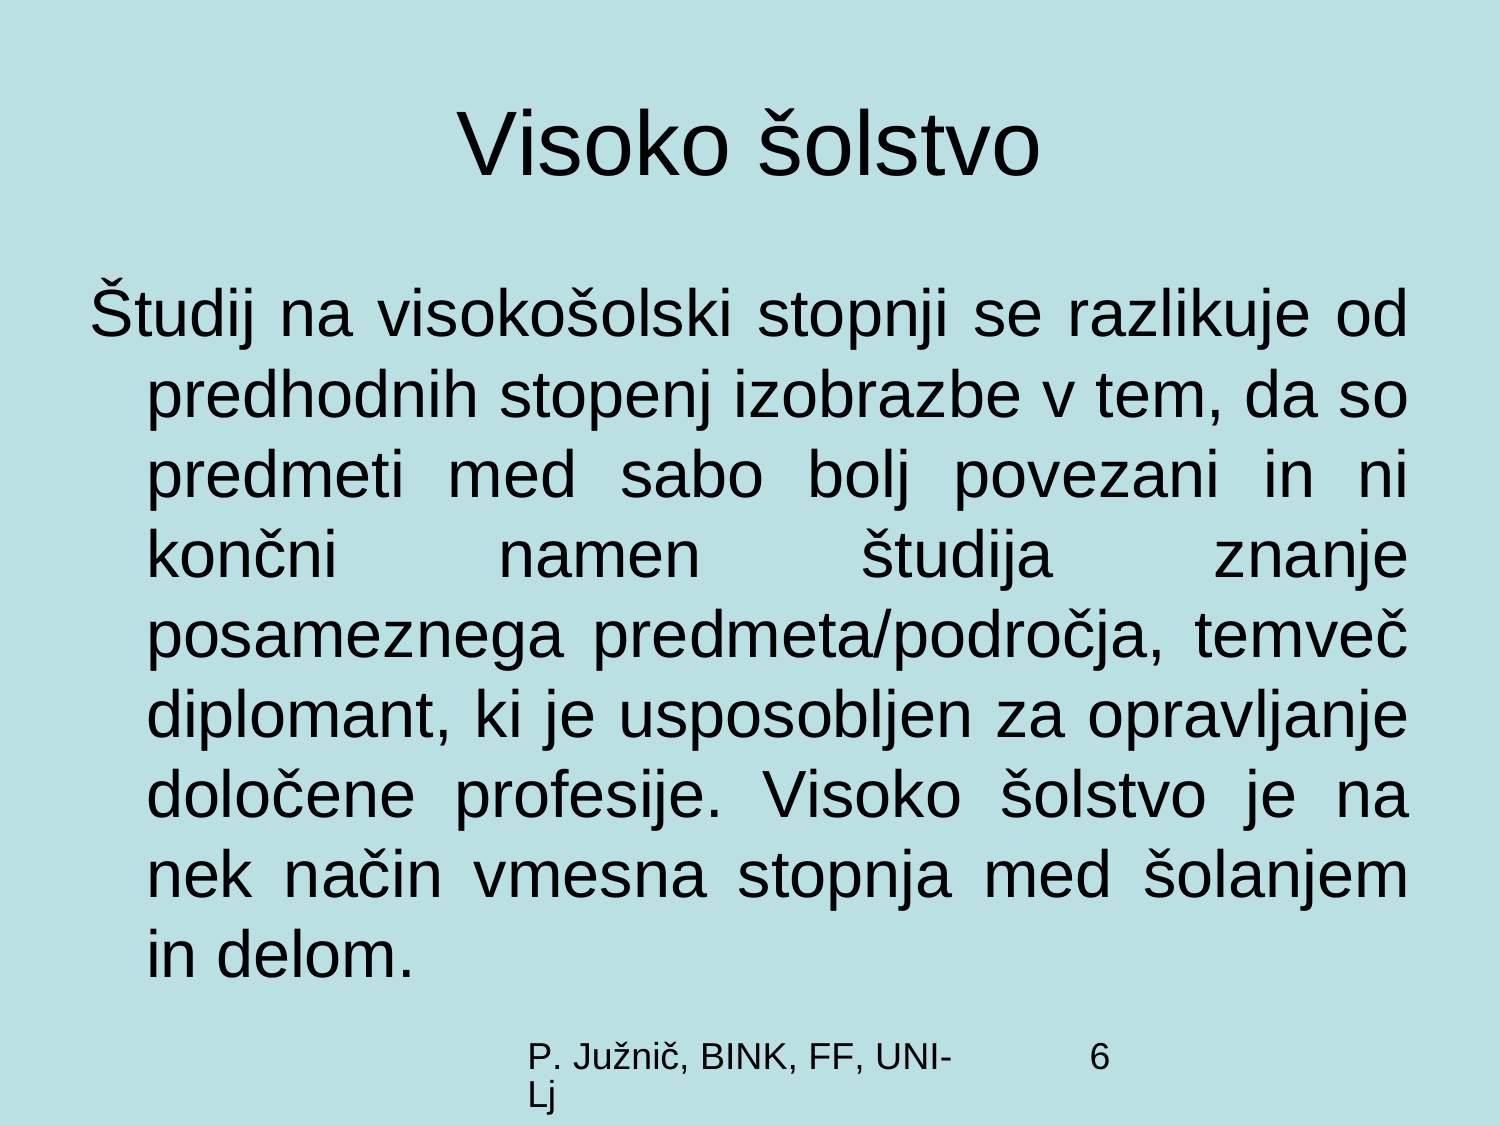

# Visoko šolstvo
Študij na visokošolski stopnji se razlikuje od predhodnih stopenj izobrazbe v tem, da so predmeti med sabo bolj povezani in ni končni namen študija znanje posameznega predmeta/področja, temveč diplomant, ki je usposobljen za opravljanje določene profesije. Visoko šolstvo je na nek način vmesna stopnja med šolanjem in delom.
P. Južnič, BINK, FF, UNI-Lj
6